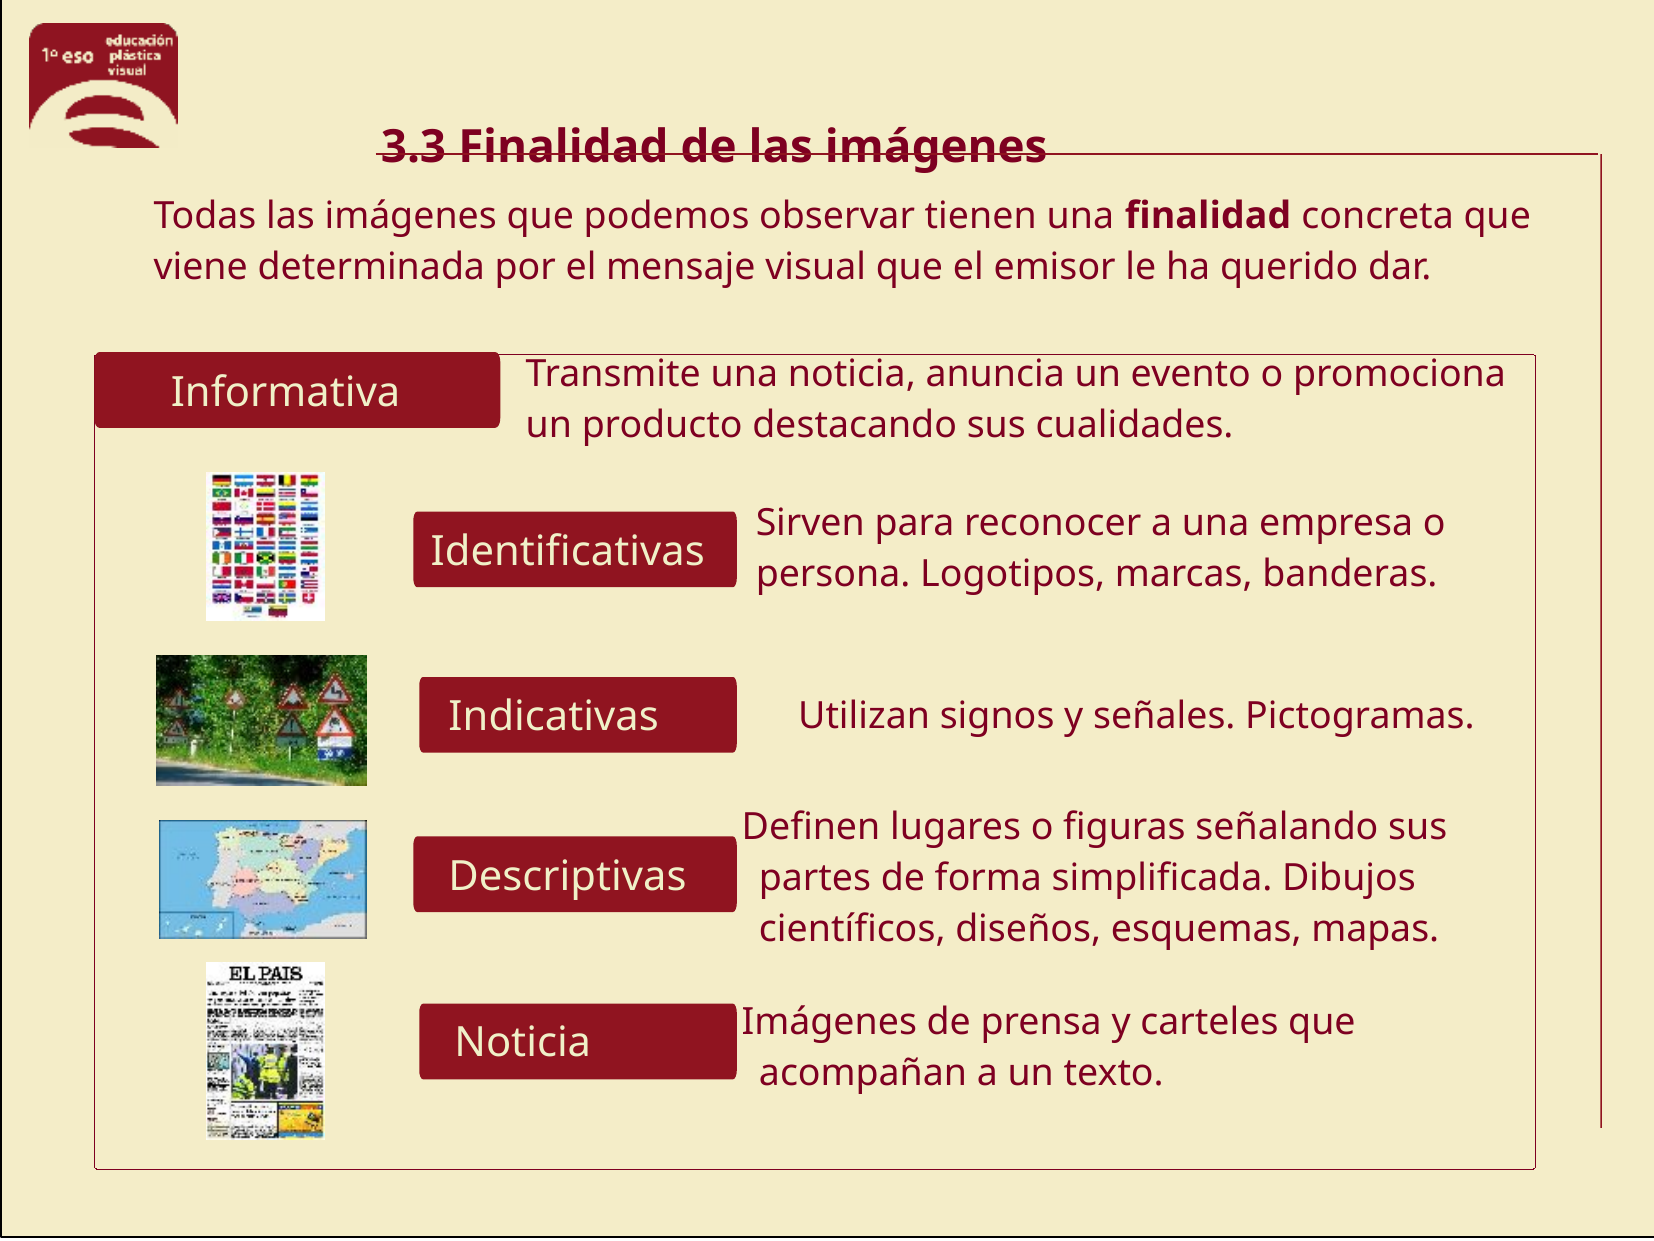

3.3 Finalidad de las imágenes
Todas las imágenes que podemos observar tienen una finalidad concreta que viene determinada por el mensaje visual que el emisor le ha querido dar.
#
Transmite una noticia, anuncia un evento o promociona un producto destacando sus cualidades.
	Informativa
Sirven para reconocer a una empresa o persona. Logotipos, marcas, banderas.
	Identificativas
Utilizan signos y señales. Pictogramas.
	Indicativas
 Definen lugares o figuras señalando sus partes de forma simplificada. Dibujos científicos, diseños, esquemas, mapas.
	Descriptivas
 Imágenes de prensa y carteles que
acompañan a un texto.
	Noticia